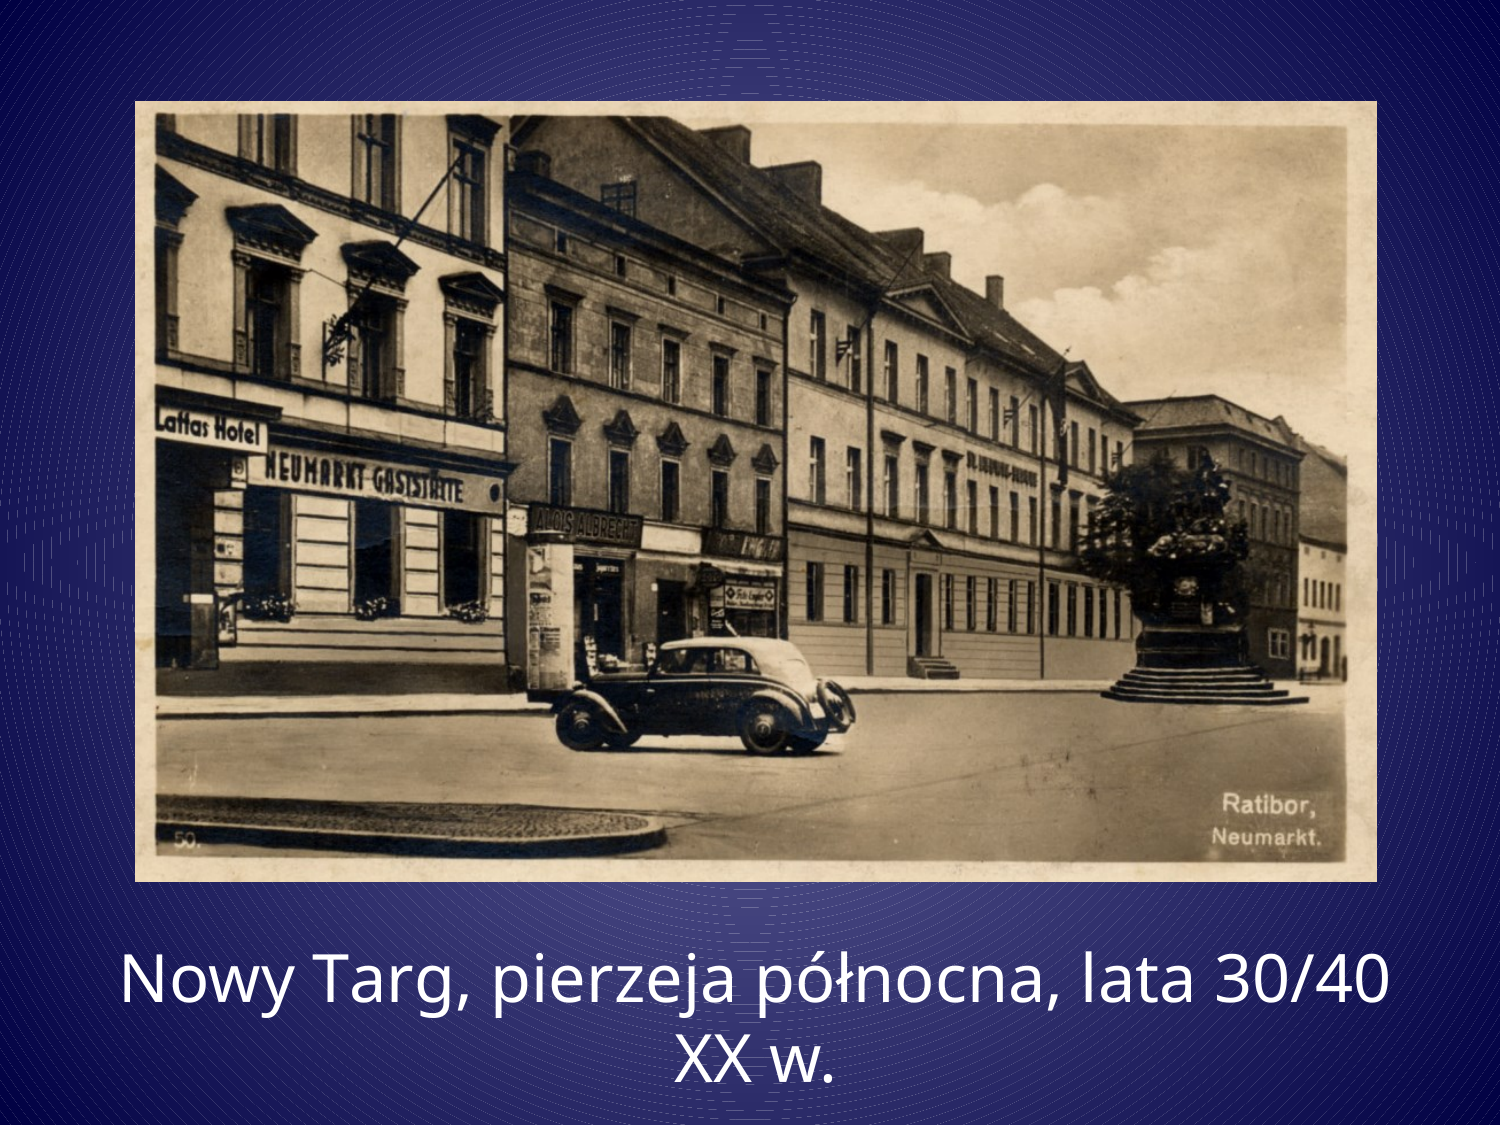

#
Nowy Targ, pierzeja północna, lata 30/40 XX w.